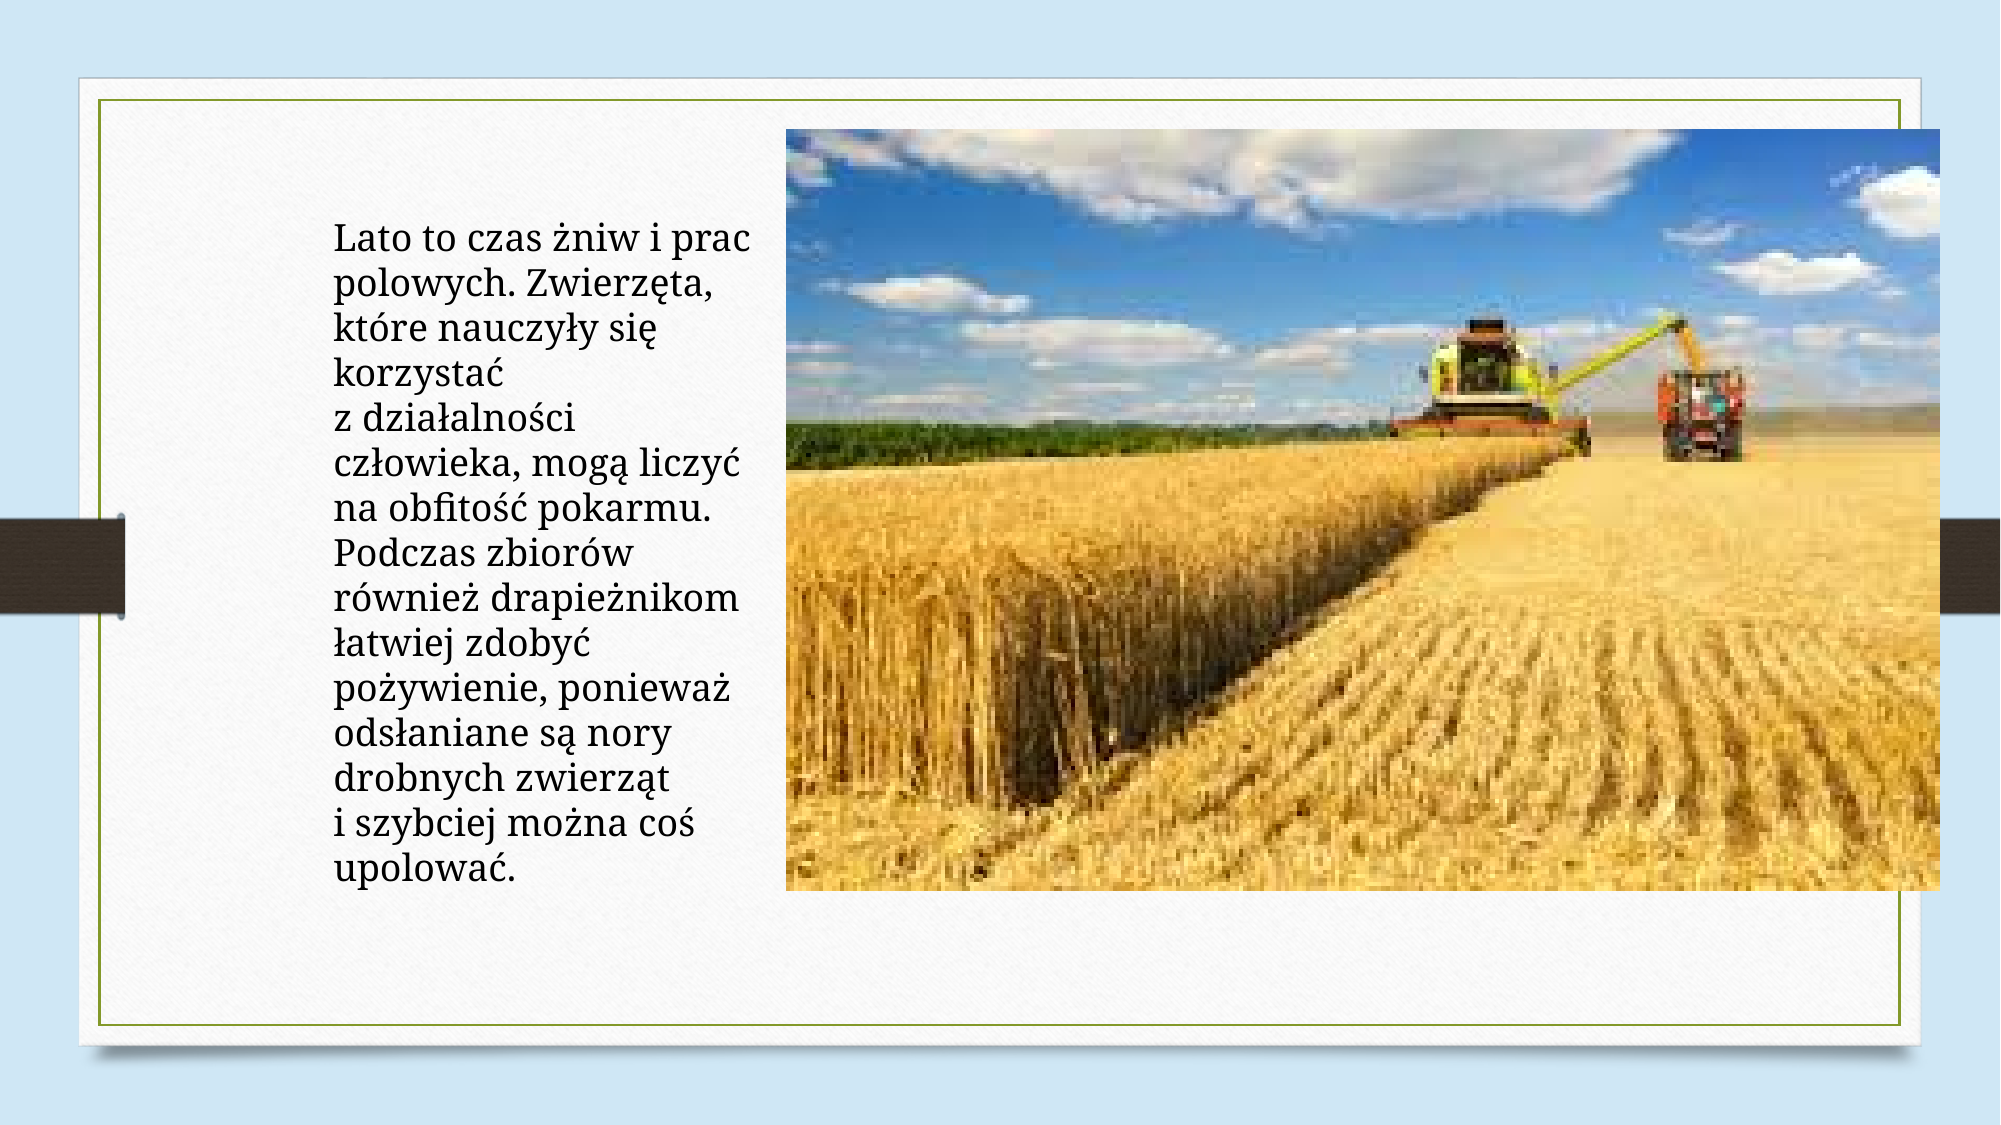

Lato to czas żniw i prac polowych. Zwierzęta, które nauczyły się korzystać z działalności człowieka, mogą liczyć na obfitość pokarmu. Podczas zbiorów również drapieżnikom łatwiej zdobyć pożywienie, ponieważ odsłaniane są nory drobnych zwierząt i szybciej można coś upolować.